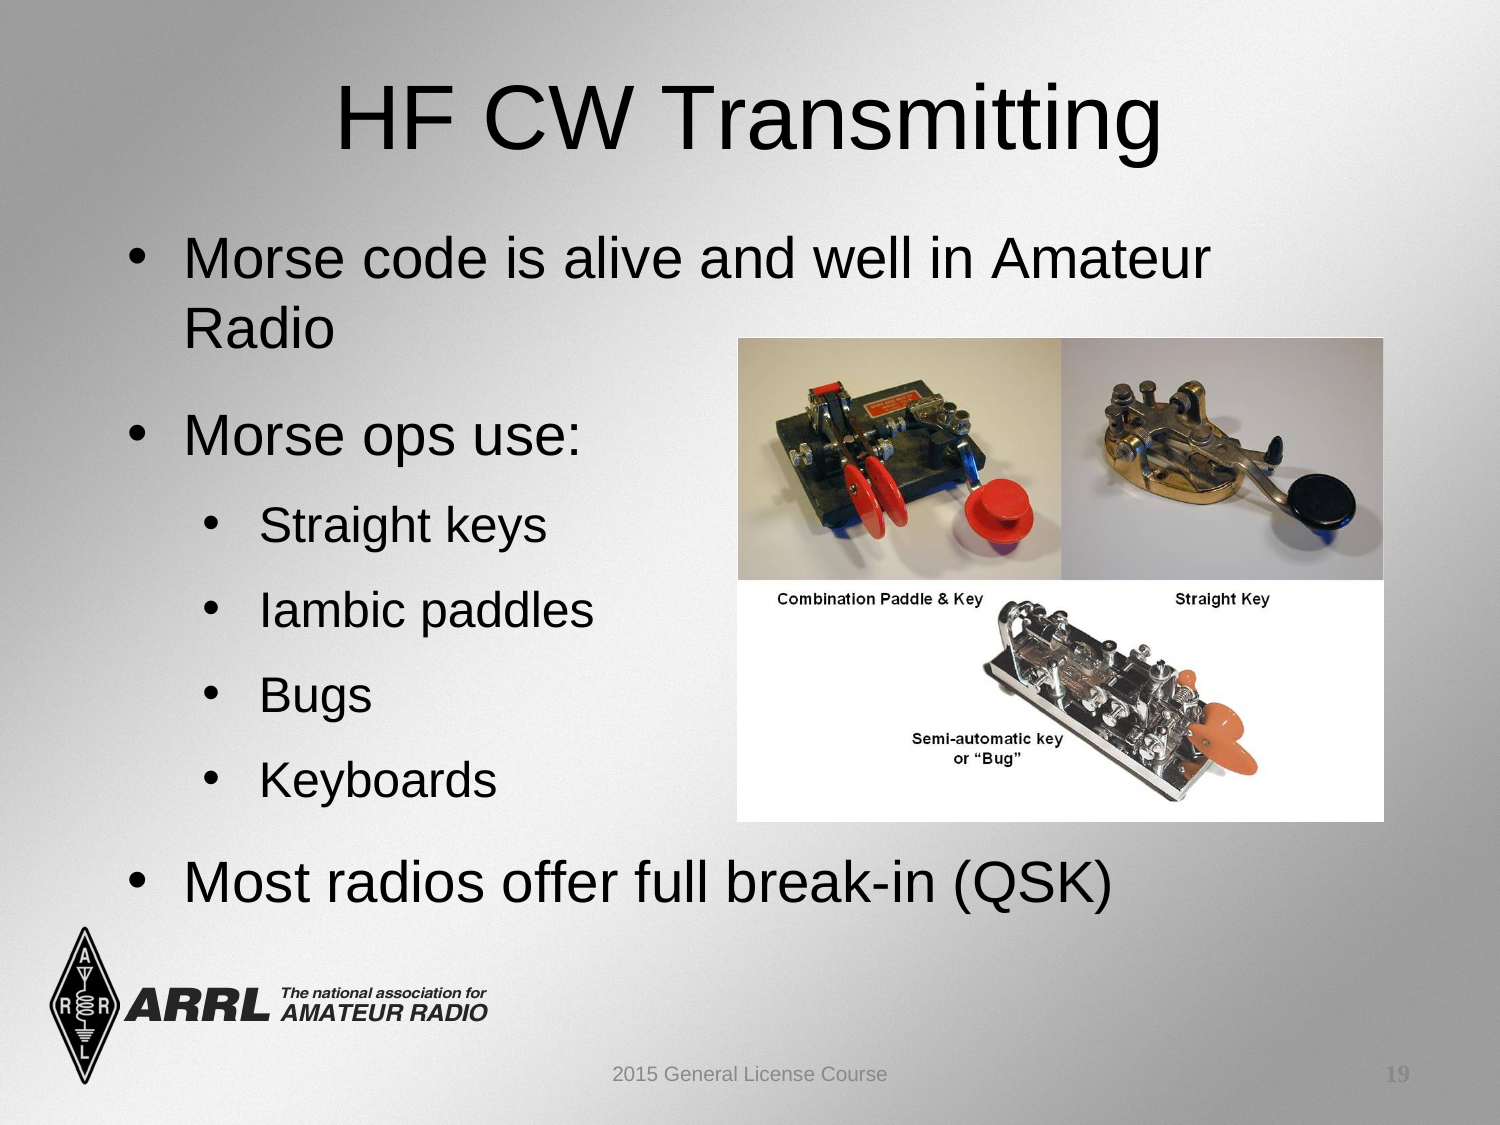

HF CW Transmitting
Morse code is alive and well in Amateur Radio
Morse ops use:
Straight keys
Iambic paddles
Bugs
Keyboards
Most radios offer full break-in (QSK)
2015 General License Course